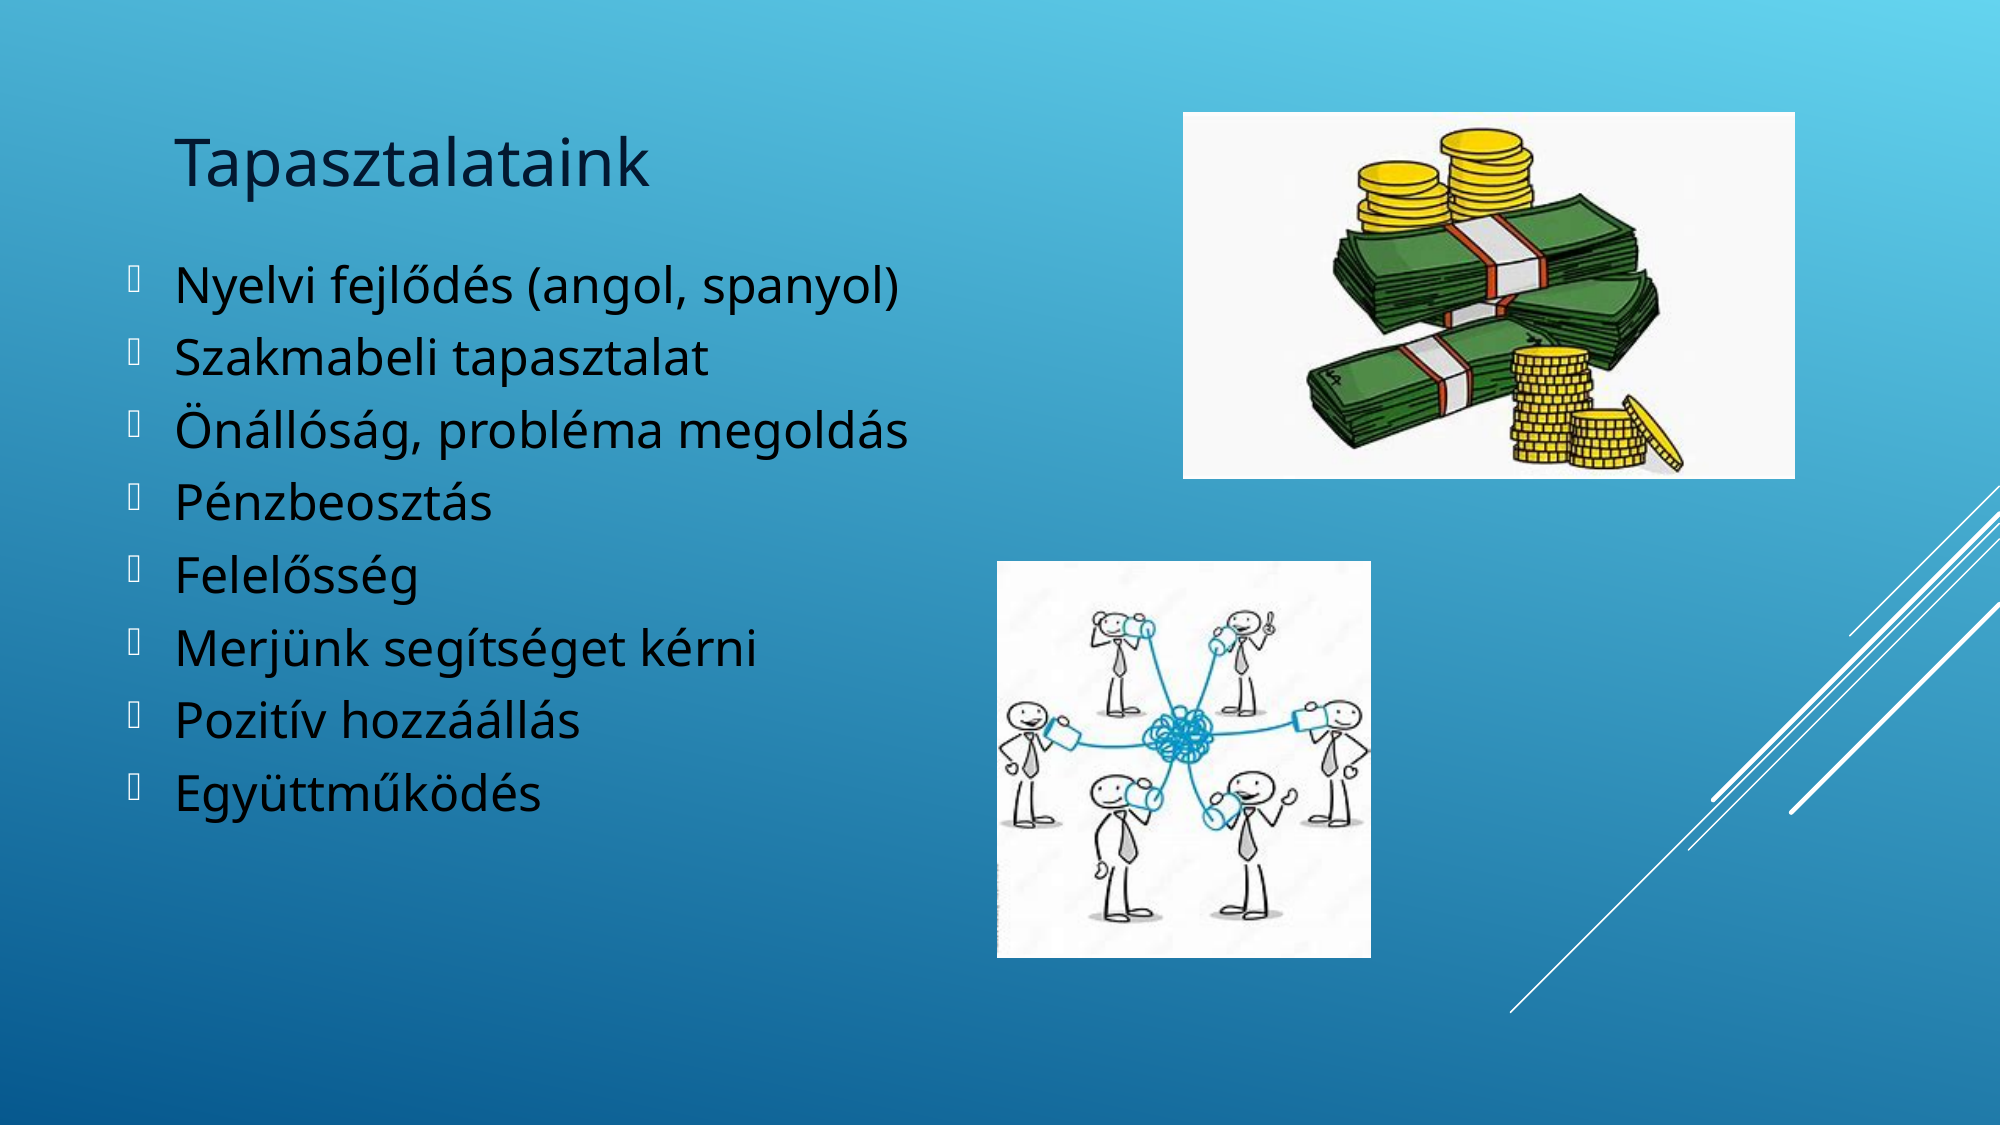

# Tapasztalataink
Nyelvi fejlődés (angol, spanyol)
Szakmabeli tapasztalat
Önállóság, probléma megoldás
Pénzbeosztás
Felelősség
Merjünk segítséget kérni
Pozitív hozzáállás
Együttműködés